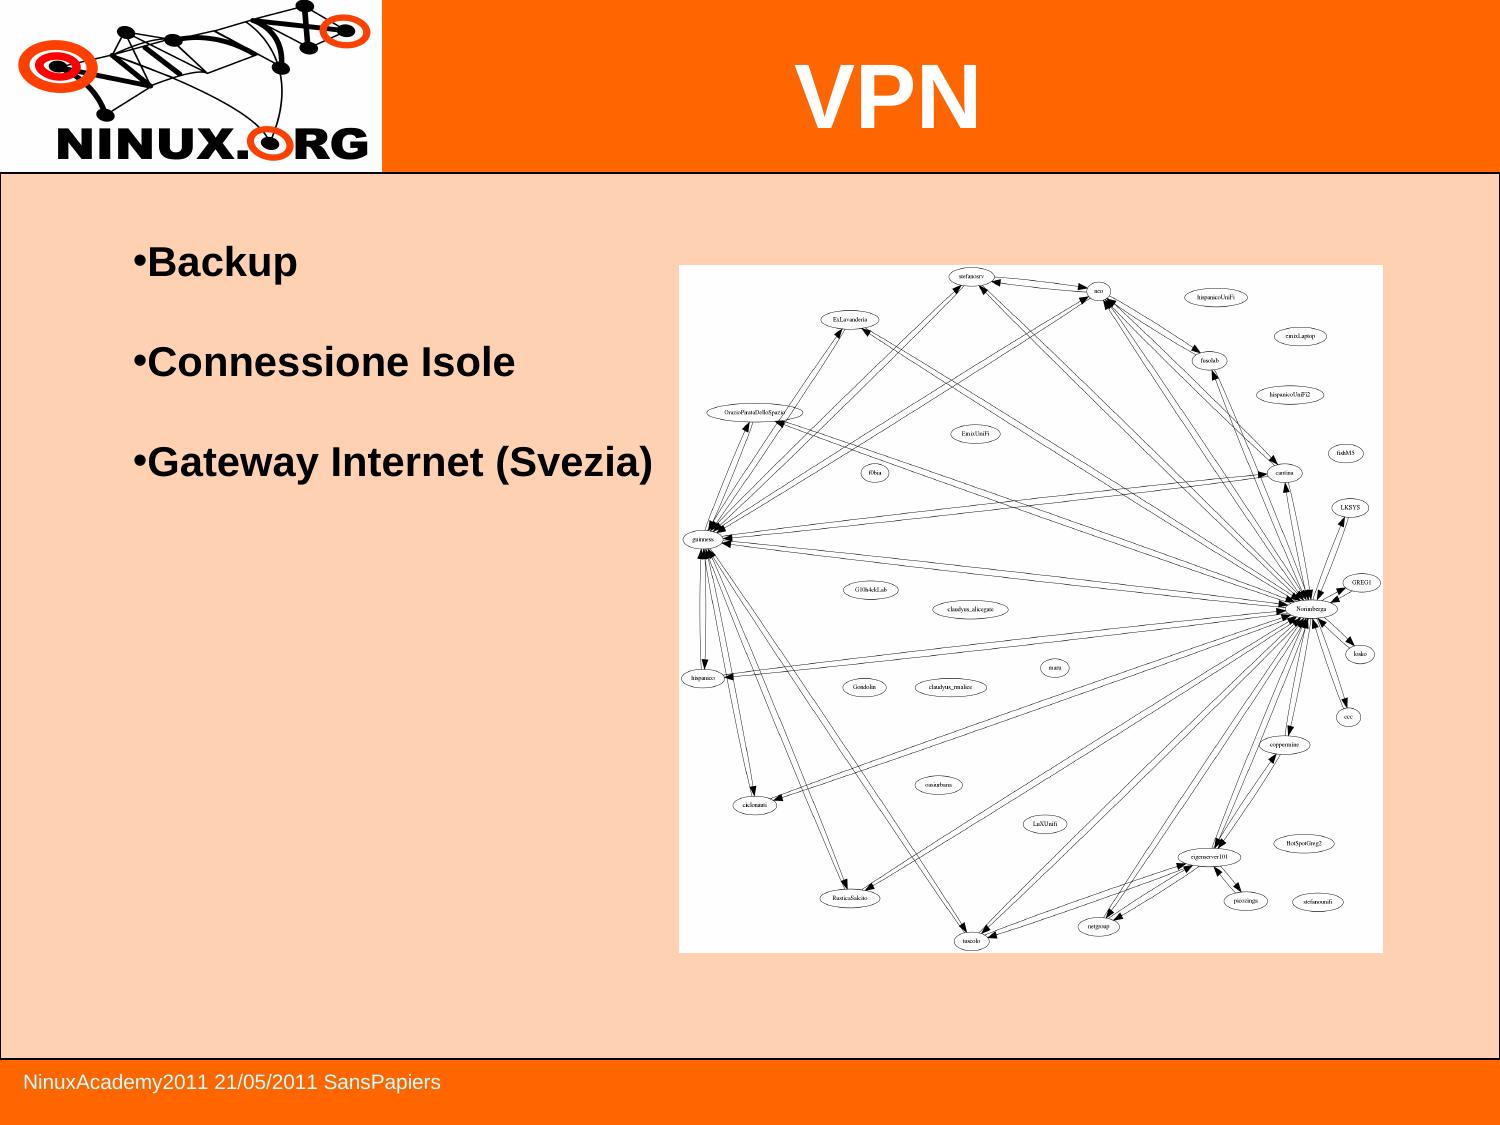

VPN
Backup
Connessione Isole
Gateway Internet (Svezia)
NinuxAcademy2011 21/05/2011 SansPapiers